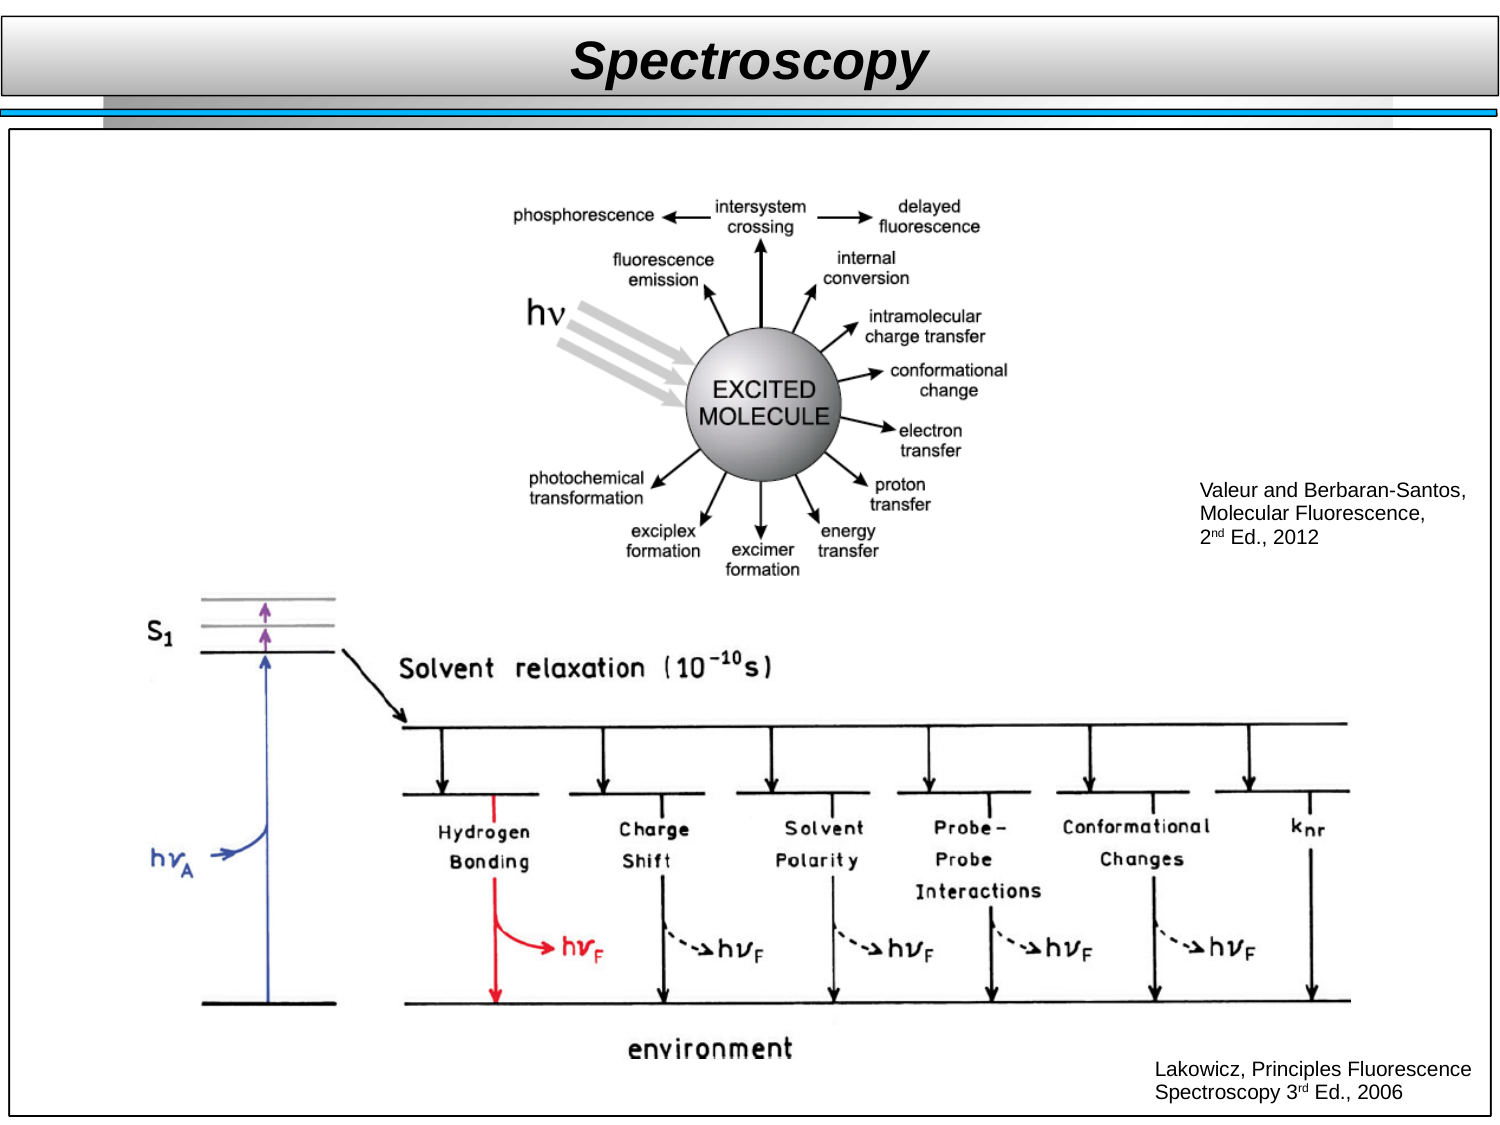

Spectroscopy
Valeur and Berbaran-Santos, Molecular Fluorescence,
2nd Ed., 2012
Lakowicz, Principles Fluorescence Spectroscopy 3rd Ed., 2006